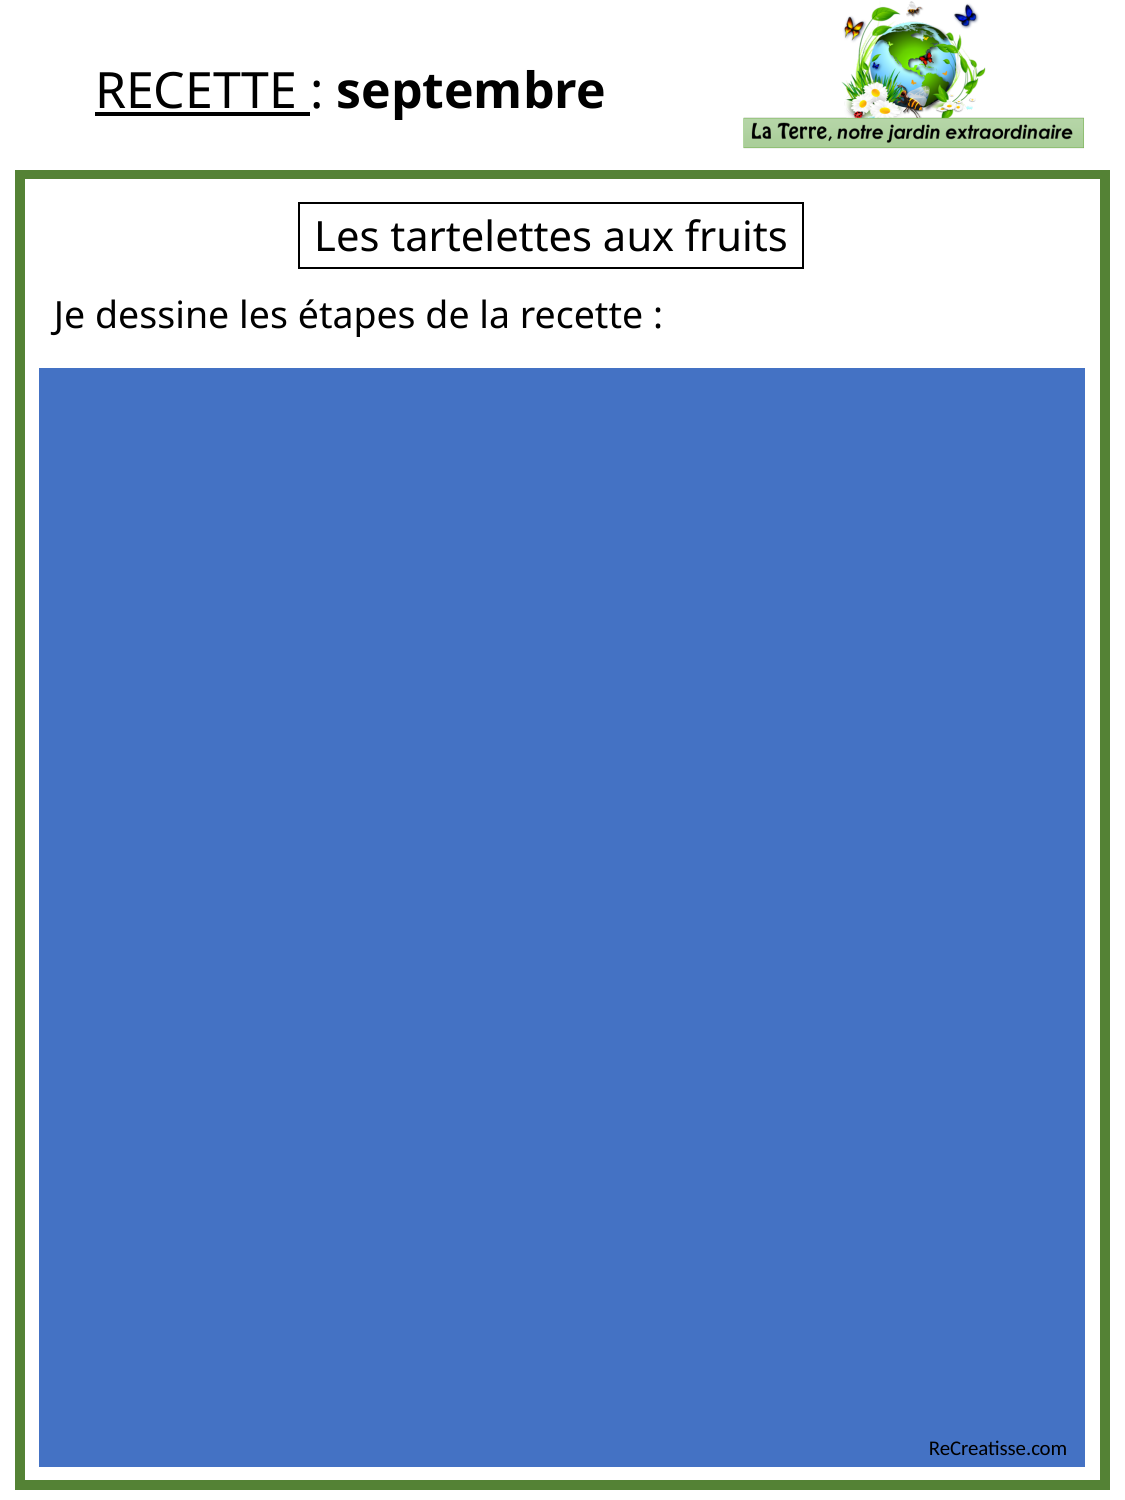

RECETTE : septembre
Les tartelettes aux fruits
Je dessine les étapes de la recette :
| | |
| --- | --- |
| | |
| | |
ReCreatisse.com